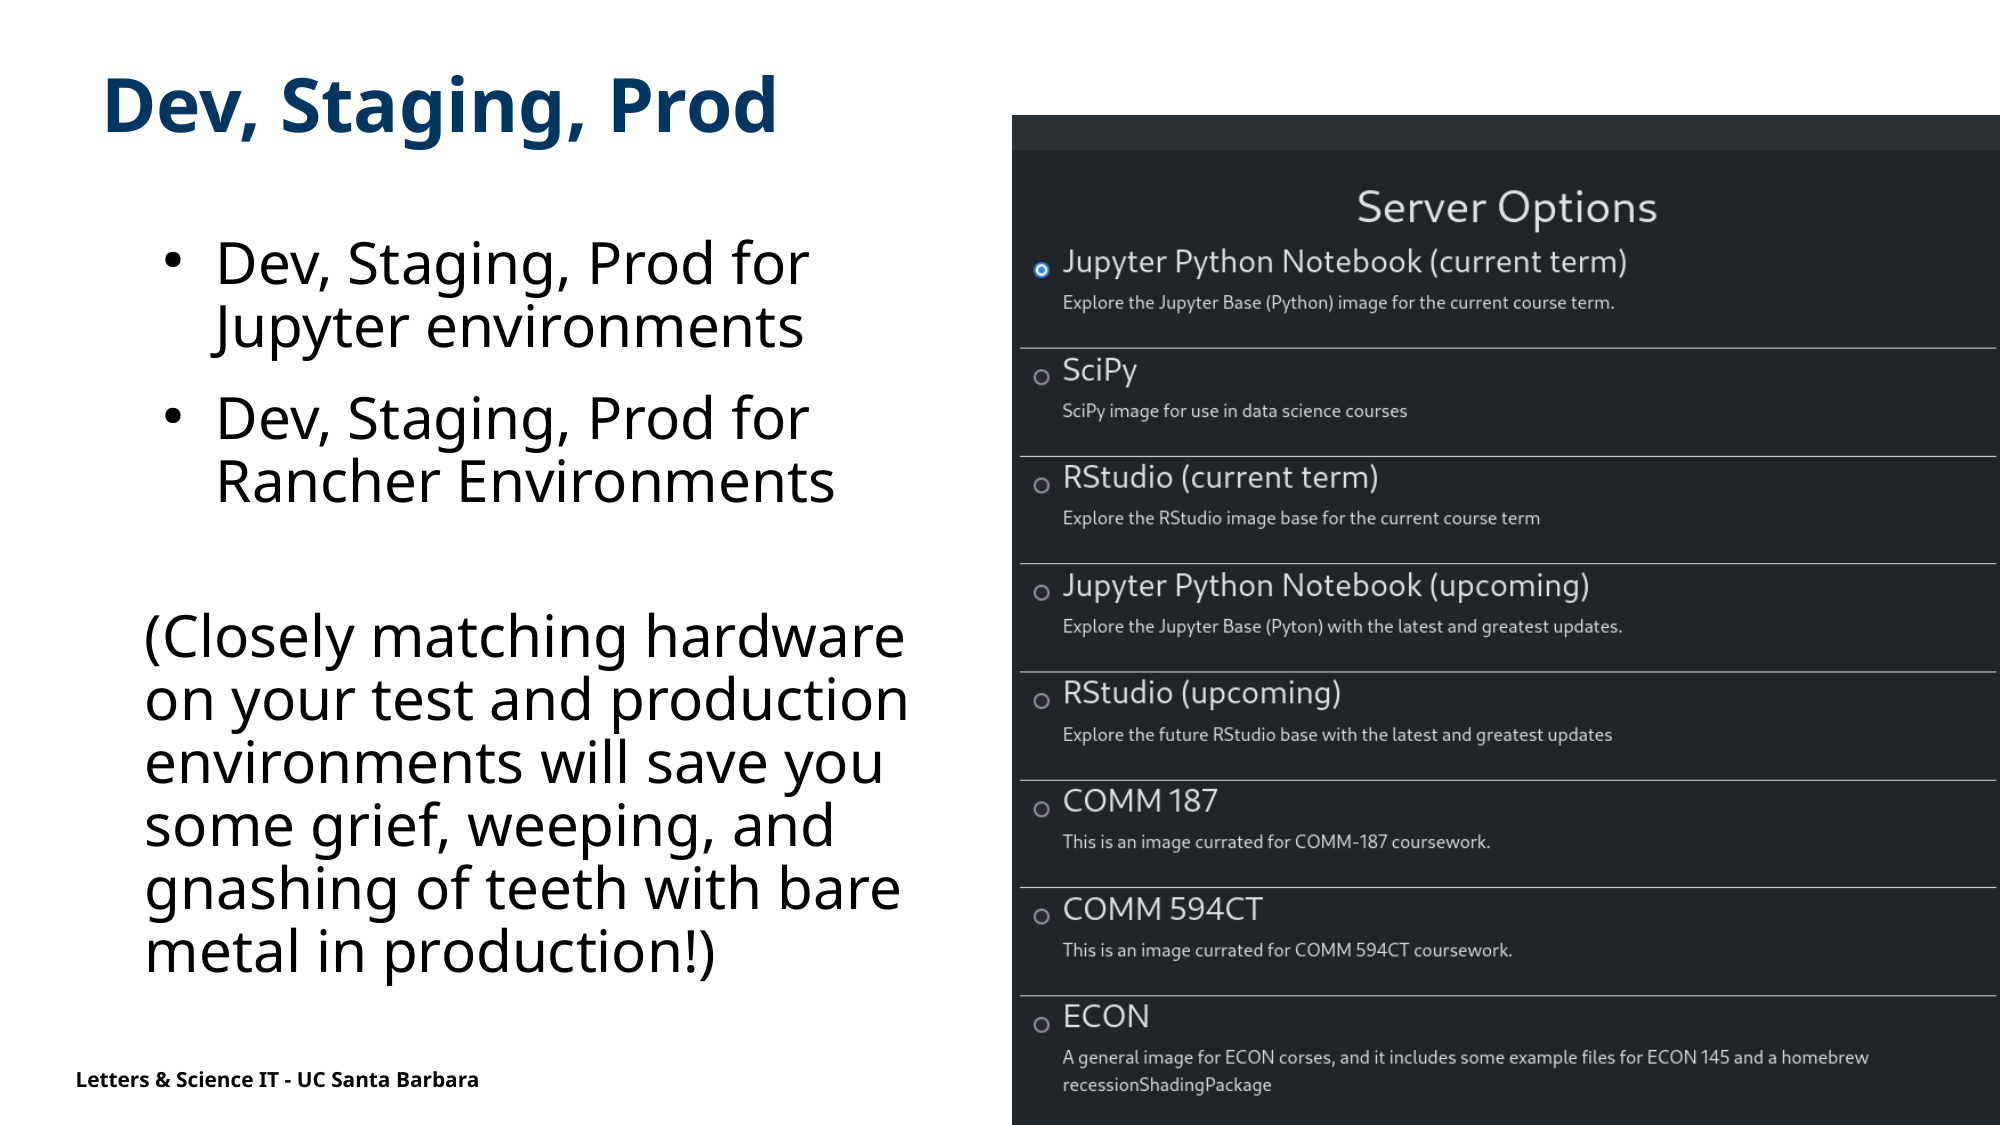

# Dev, Staging, Prod
Dev, Staging, Prod for
Jupyter environments
Dev, Staging, Prod for
Rancher Environments
(Closely matching hardware
on your test and production
environments will save you
some grief, weeping, and
gnashing of teeth with bare
metal in production!)